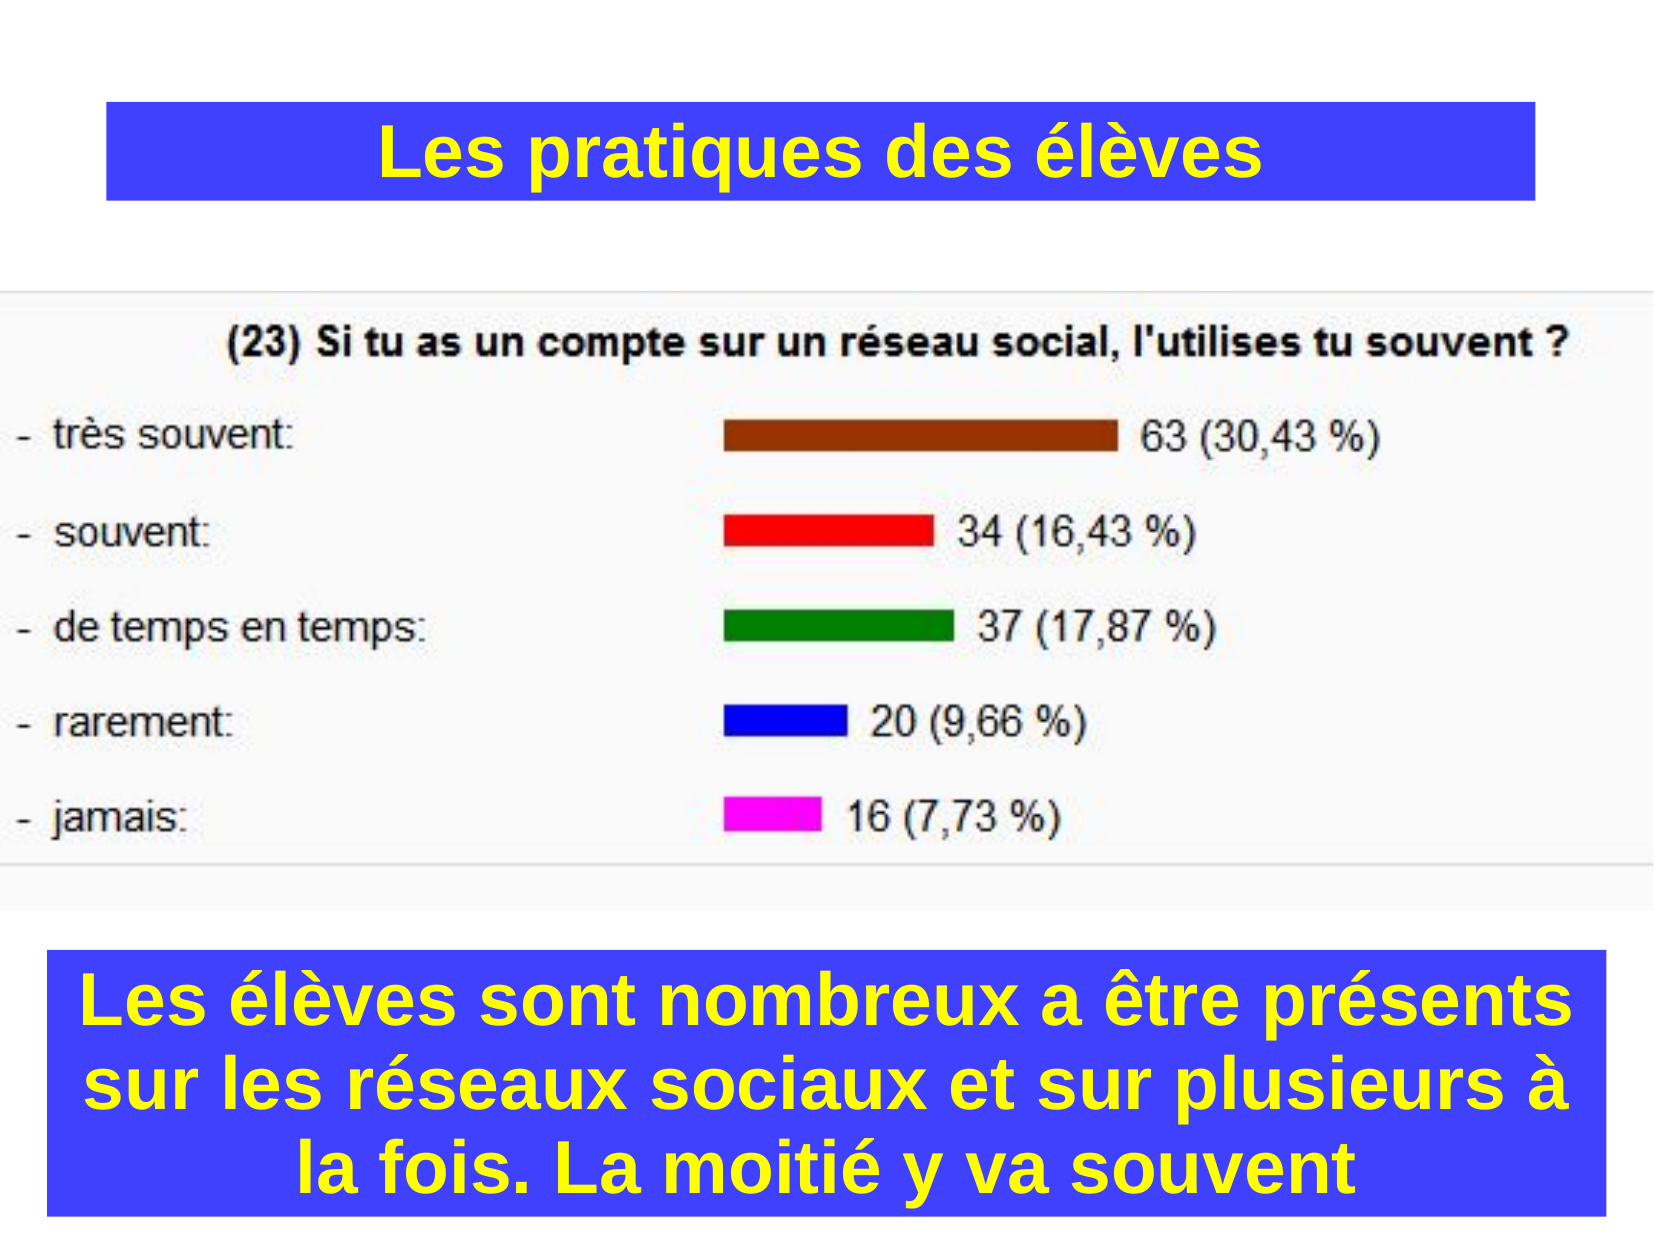

Les pratiques des élèves
Les élèves sont nombreux a être présents sur les réseaux sociaux et sur plusieurs à la fois. La moitié y va souvent